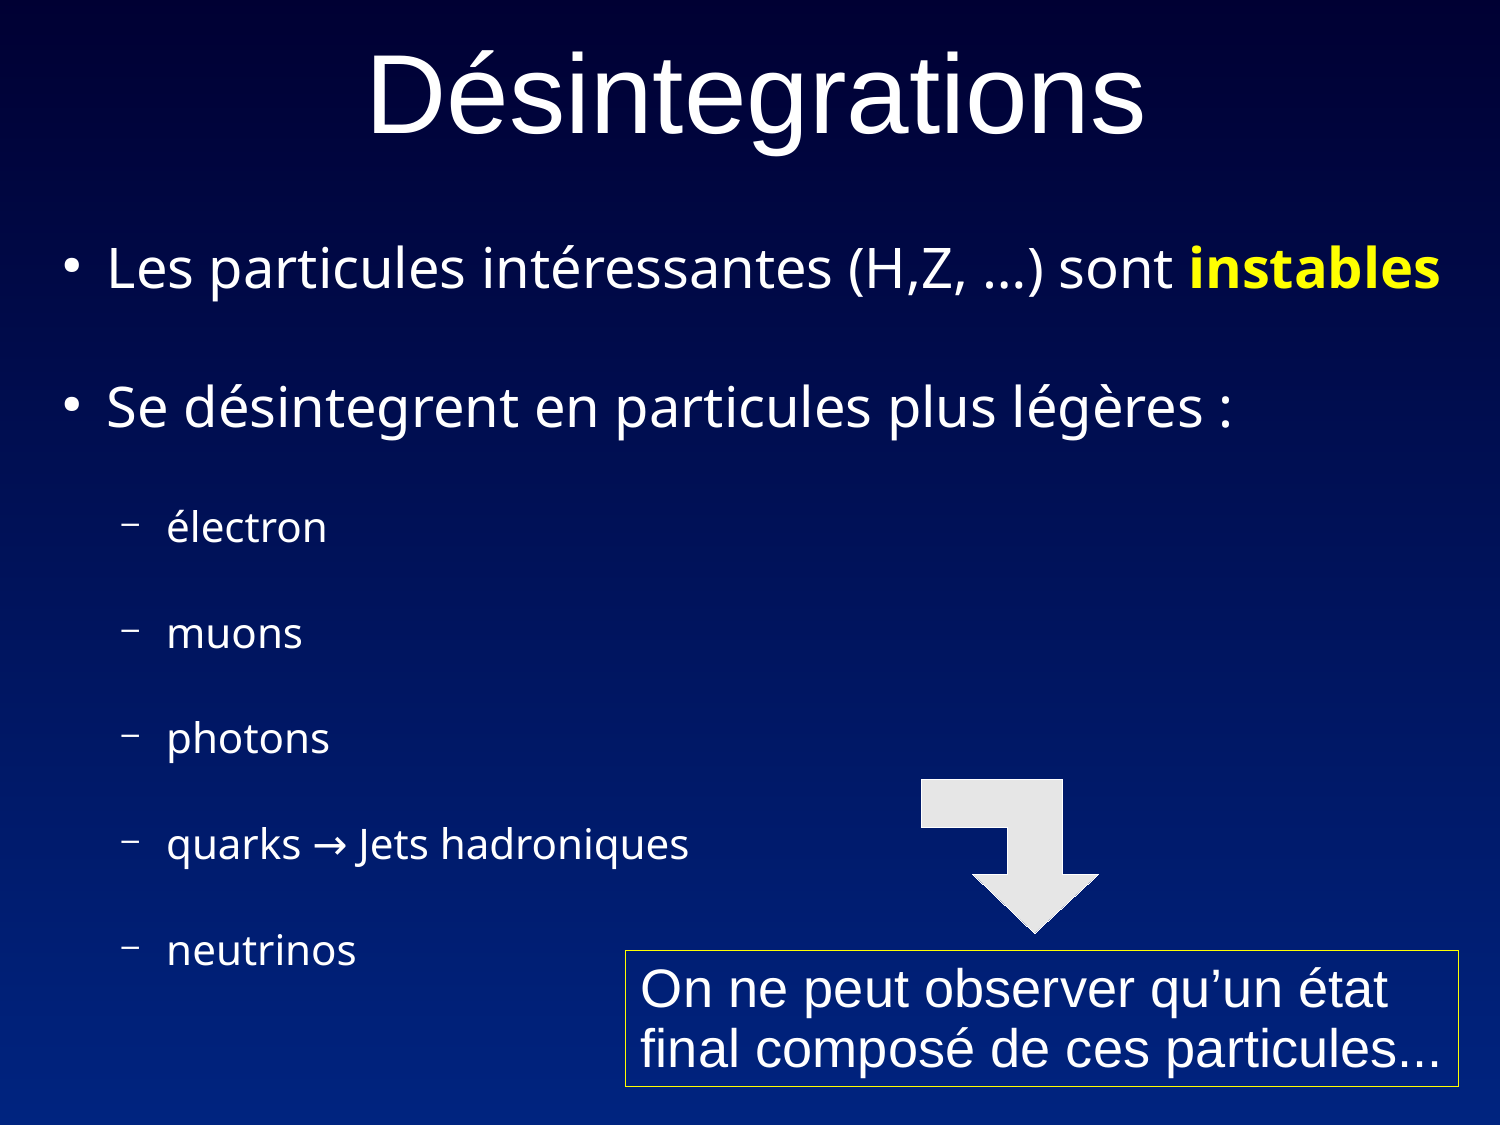

# Désintegrations
Les particules intéressantes (H,Z, …) sont instables
Se désintegrent en particules plus légères :
électron
muons
photons
quarks → Jets hadroniques
neutrinos
On ne peut observer qu’un état
final composé de ces particules...